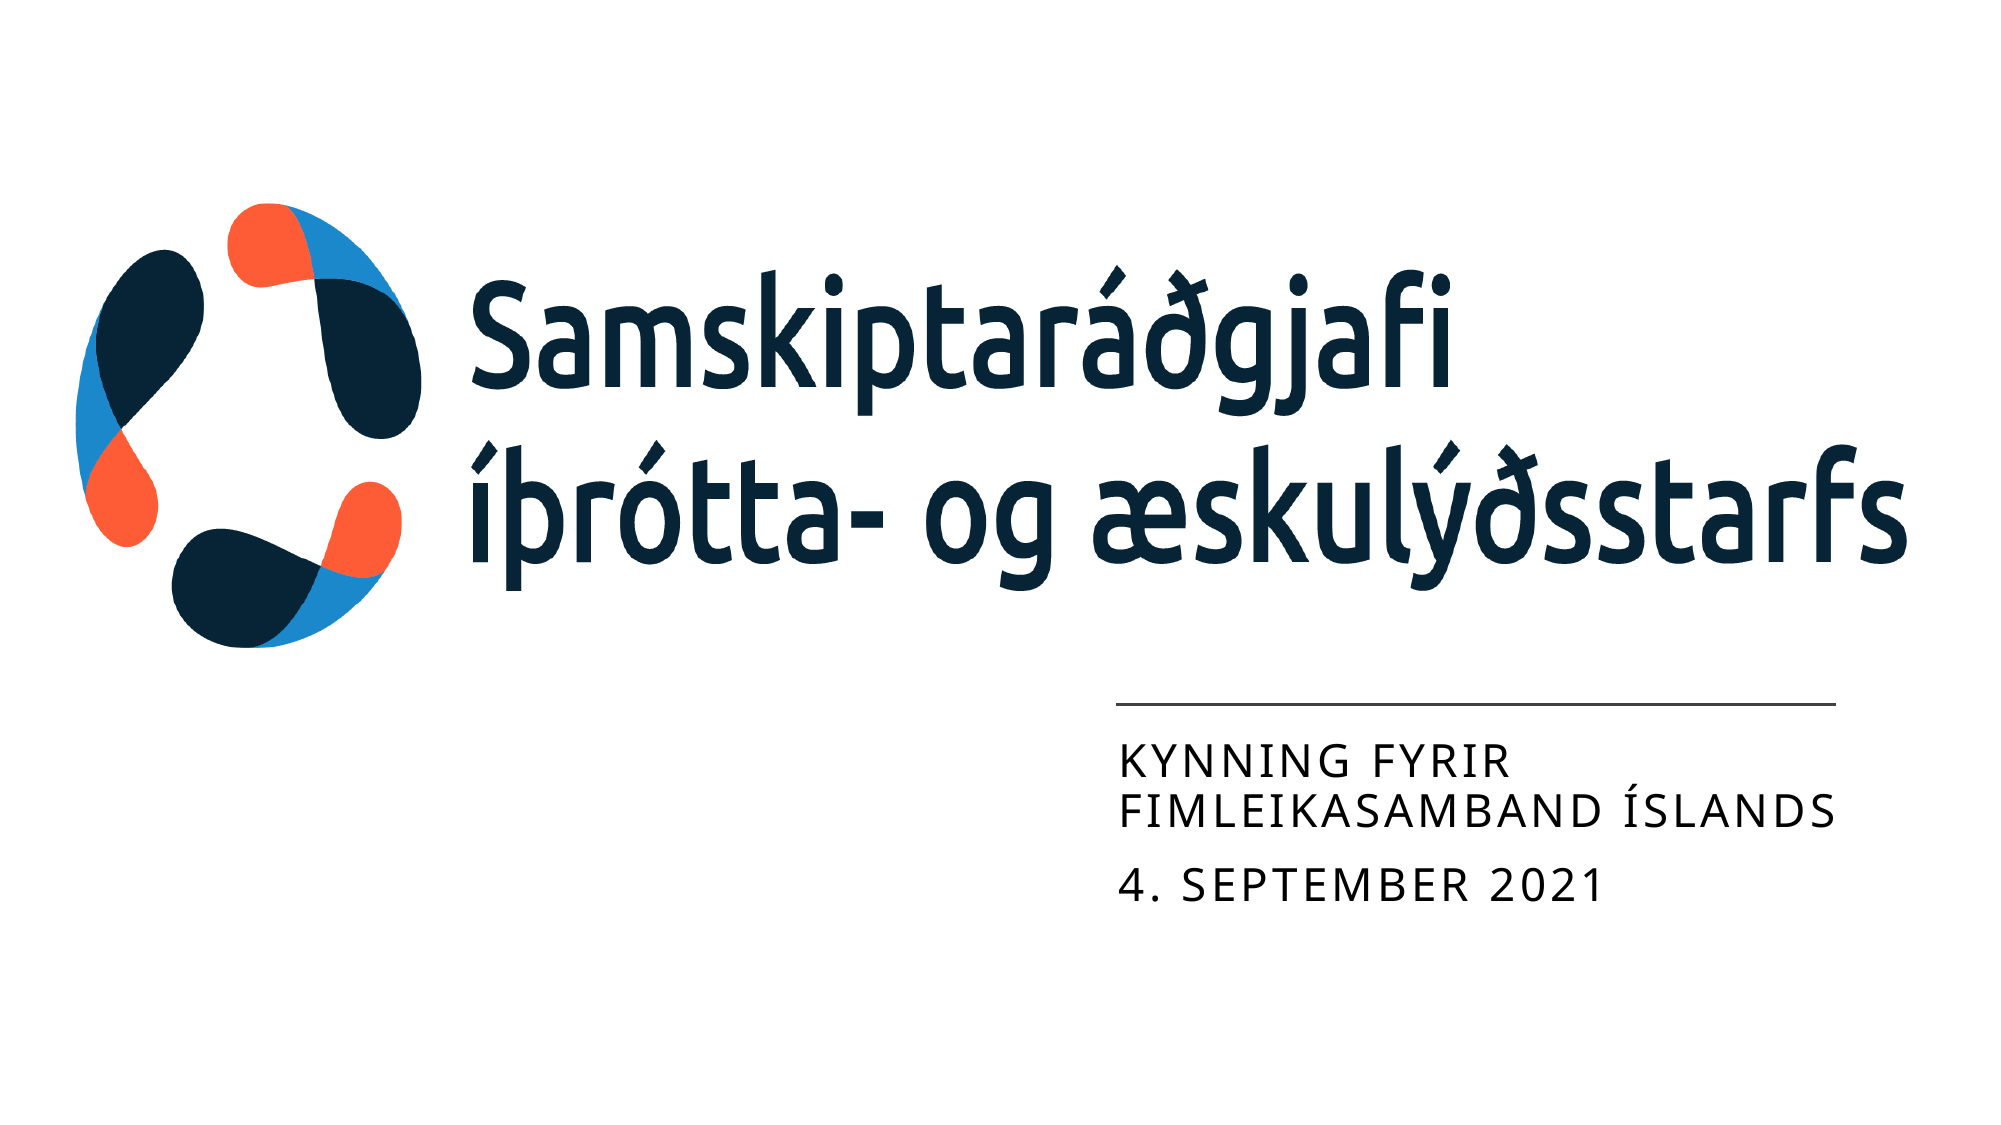

# Sm
Kynning fyrir Fimleikasamband íslands
4. september 2021